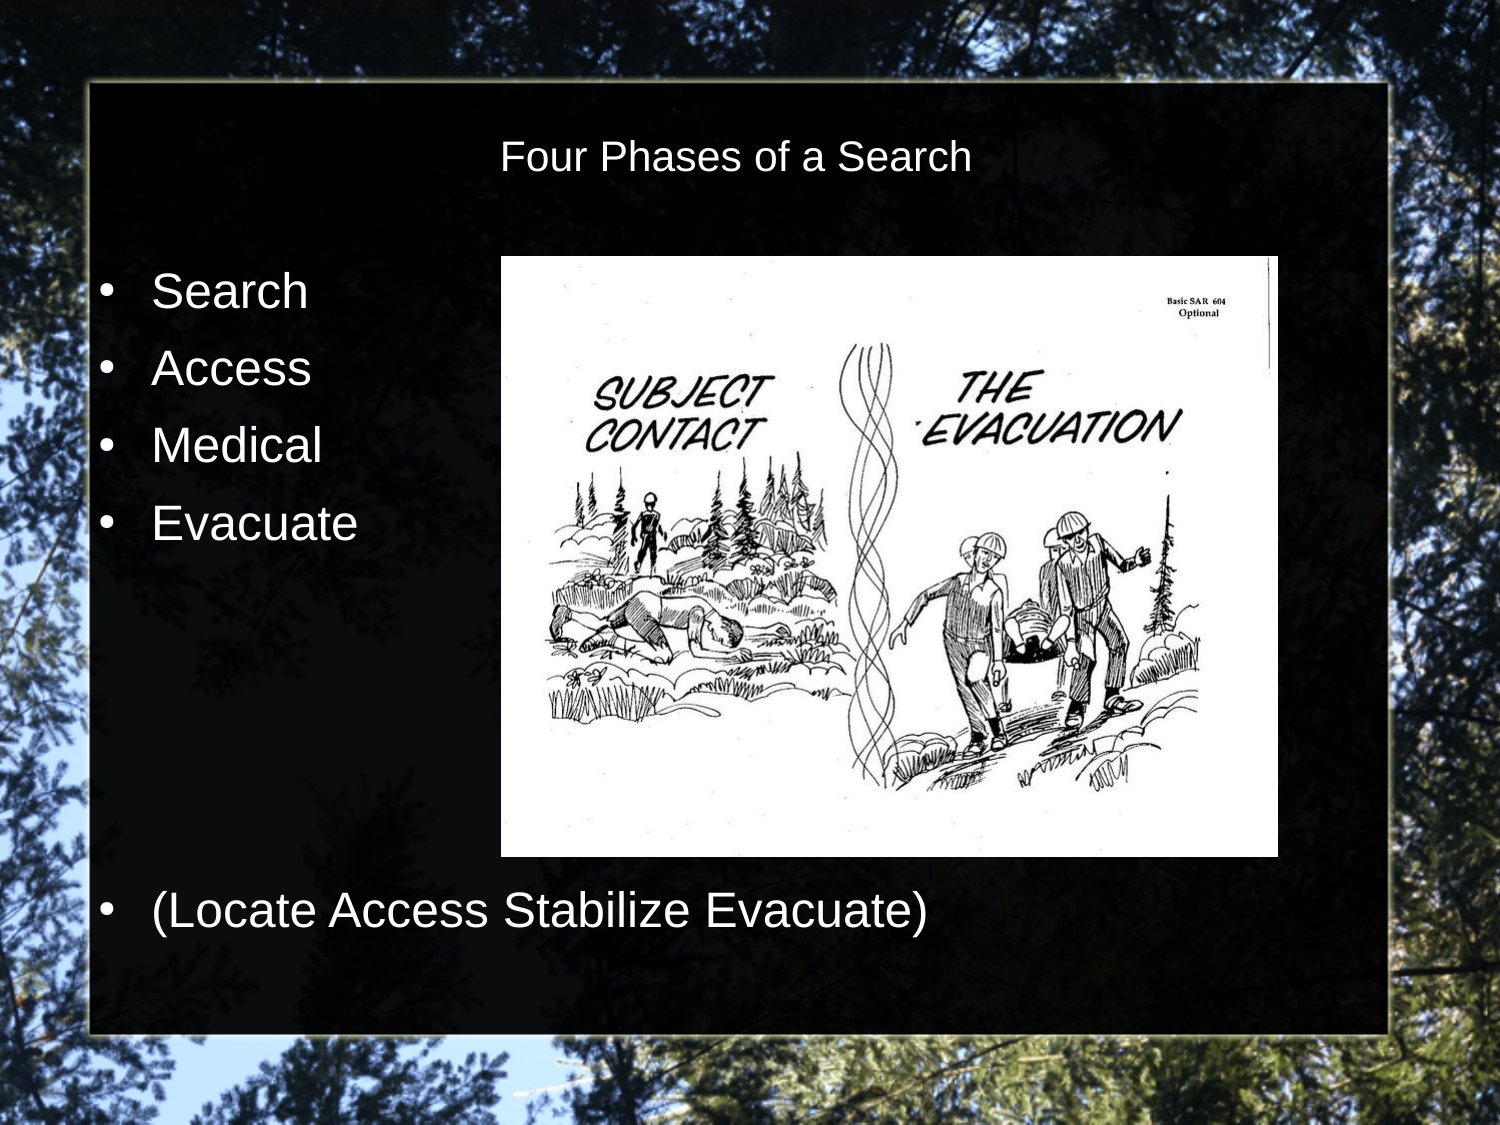

# Four Phases of a Search
Search
Access
Medical
Evacuate
(Locate Access Stabilize Evacuate)